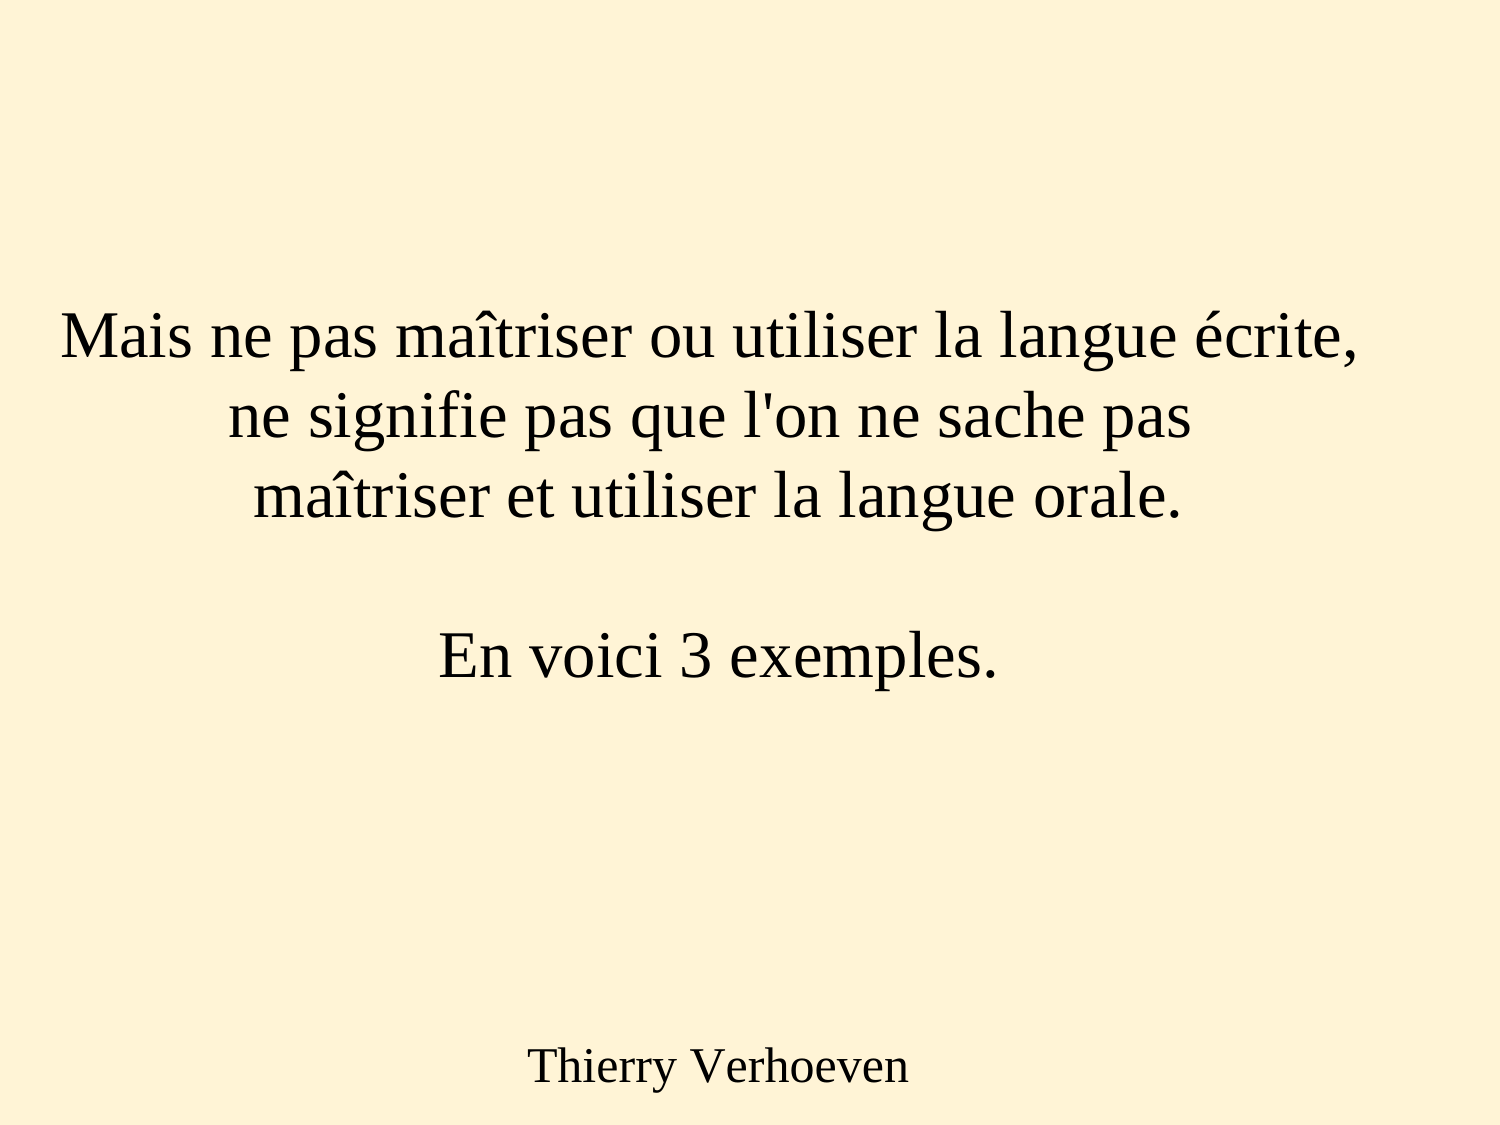

Mais ne pas maîtriser ou utiliser la langue écrite,
ne signifie pas que l'on ne sache pas
maîtriser et utiliser la langue orale.
En voici 3 exemples.
Thierry Verhoeven